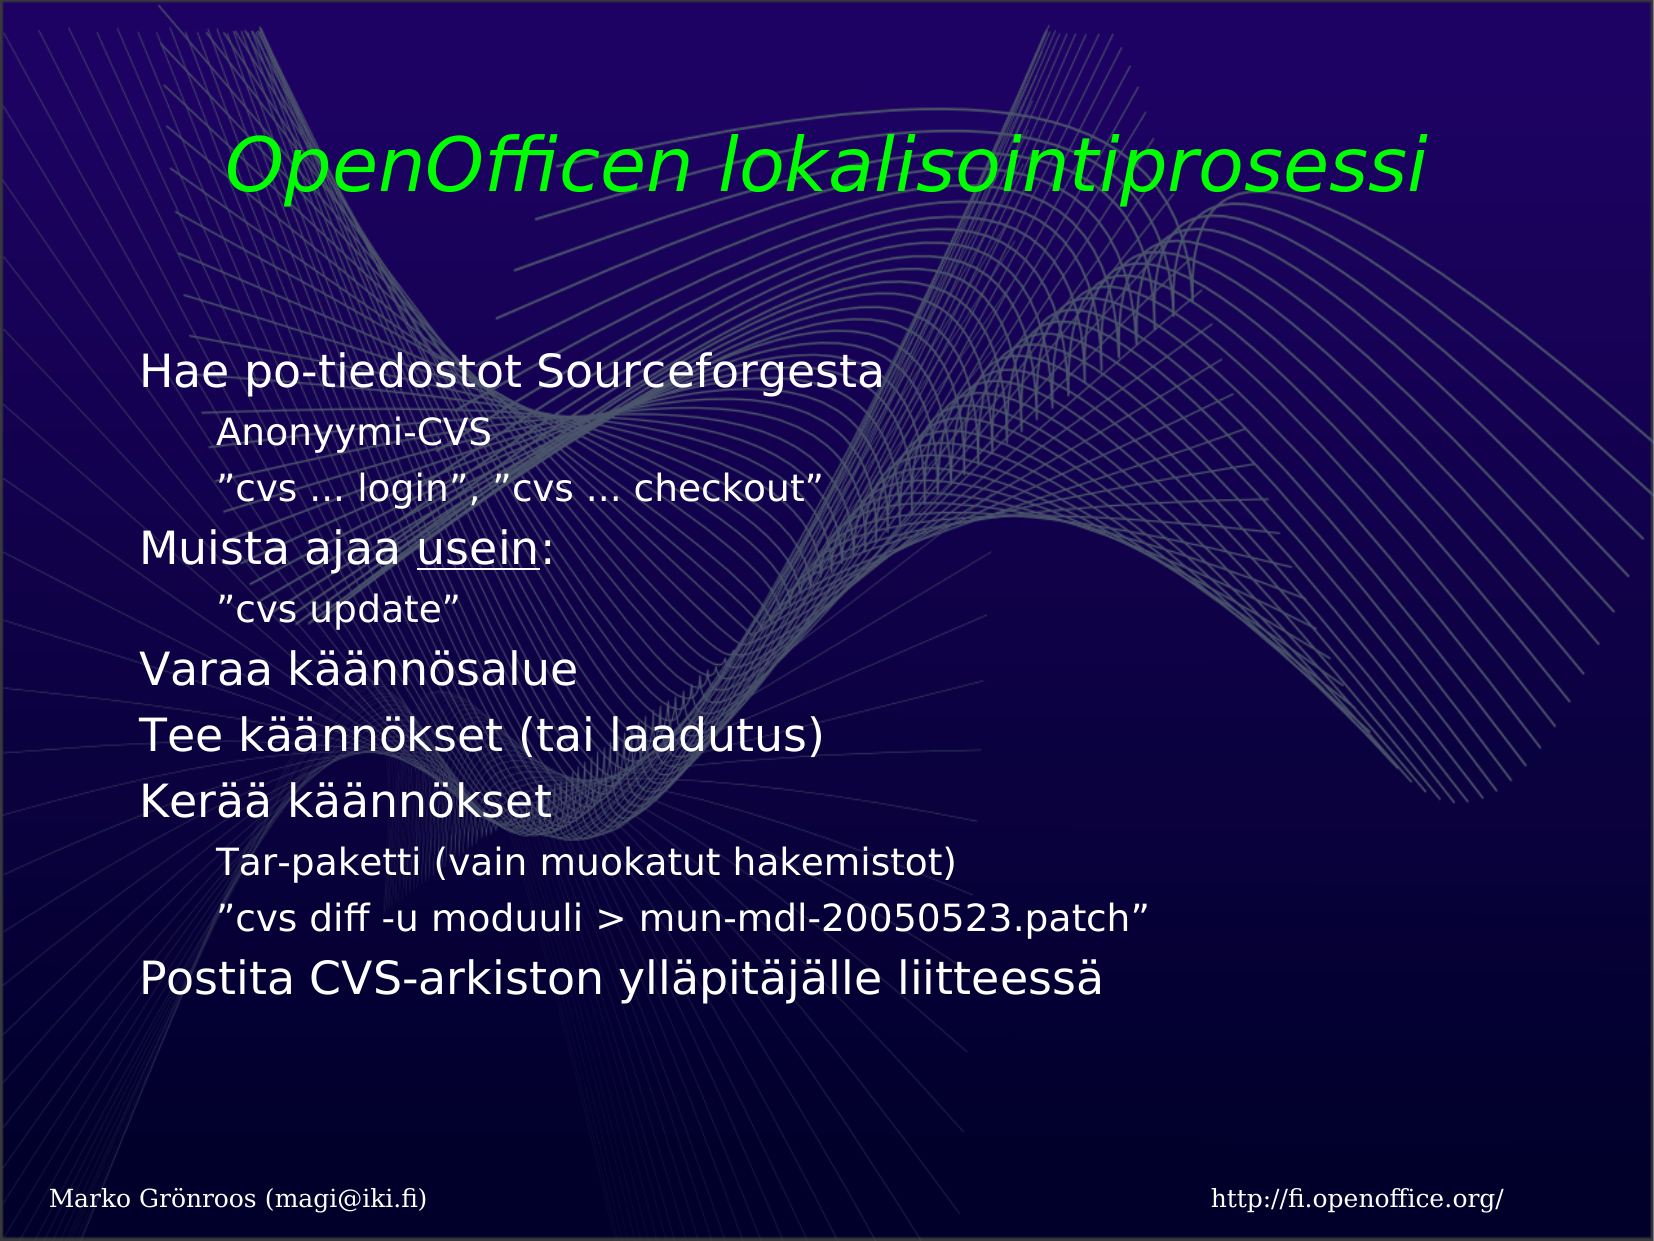

# OpenOfficen lokalisointiprosessi
Hae po-tiedostot Sourceforgesta
Anonyymi-CVS
”cvs ... login”, ”cvs ... checkout”
Muista ajaa usein:
”cvs update”
Varaa käännösalue
Tee käännökset (tai laadutus)
Kerää käännökset
Tar-paketti (vain muokatut hakemistot)
”cvs diff -u moduuli > mun-mdl-20050523.patch”
Postita CVS-arkiston ylläpitäjälle liitteessä